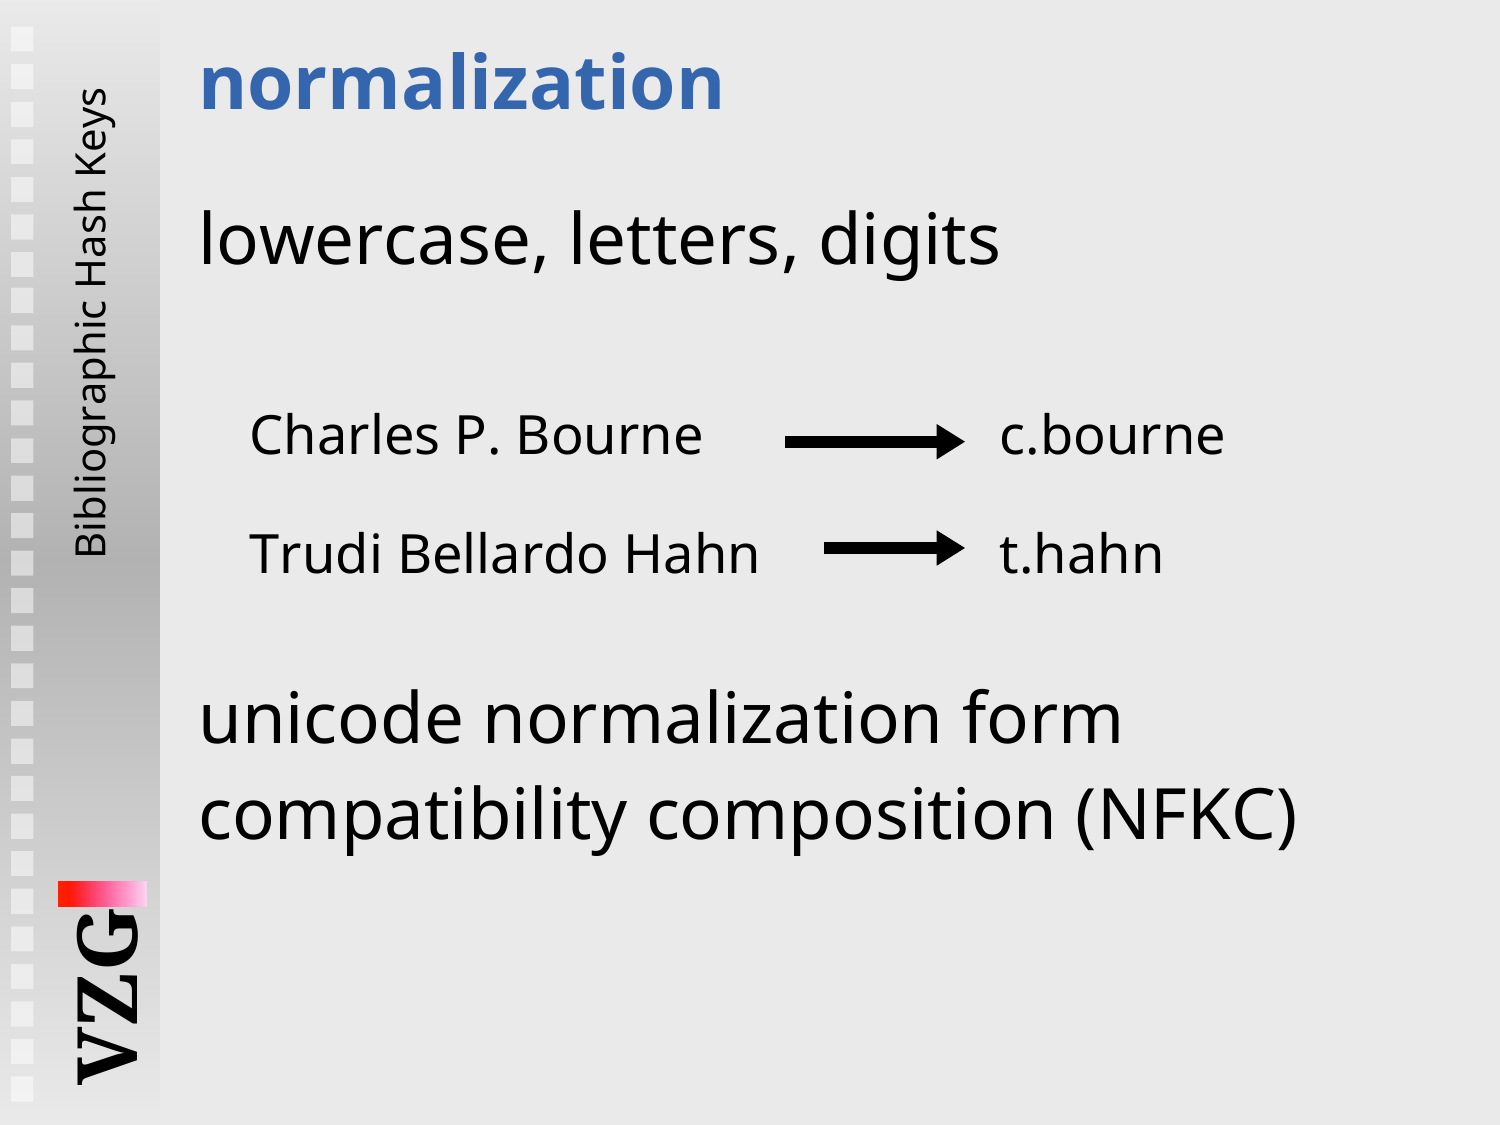

# normalization
lowercase, letters, digits
Charles P. Bourne		c.bourne
Trudi Bellardo Hahn		t.hahn
unicode normalization form compatibility composition (NFKC)